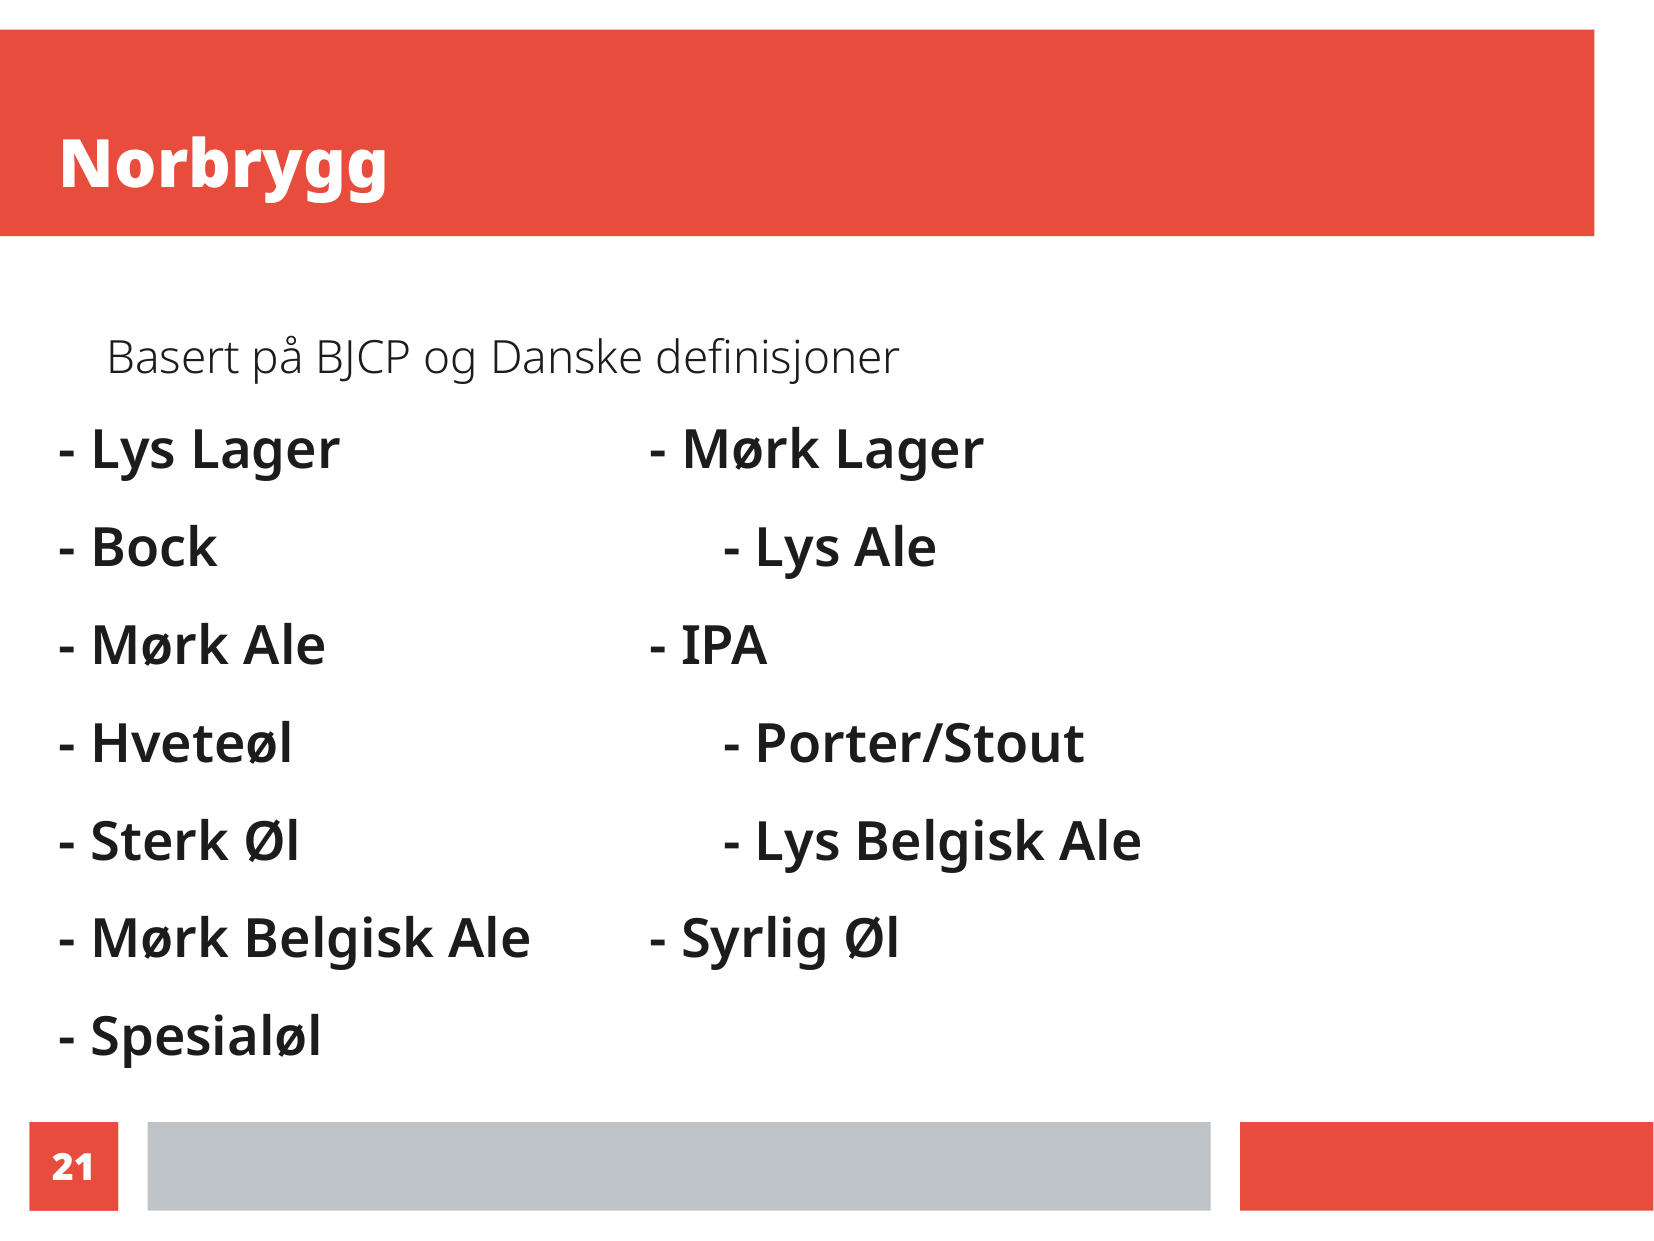

# Norbrygg
Basert på BJCP og Danske definisjoner
- Lys Lager					- Mørk Lager
- Bock							- Lys Ale
- Mørk Ale					- IPA
- Hveteøl						- Porter/Stout
- Sterk Øl						- Lys Belgisk Ale
- Mørk Belgisk Ale		- Syrlig Øl
- Spesialøl
21